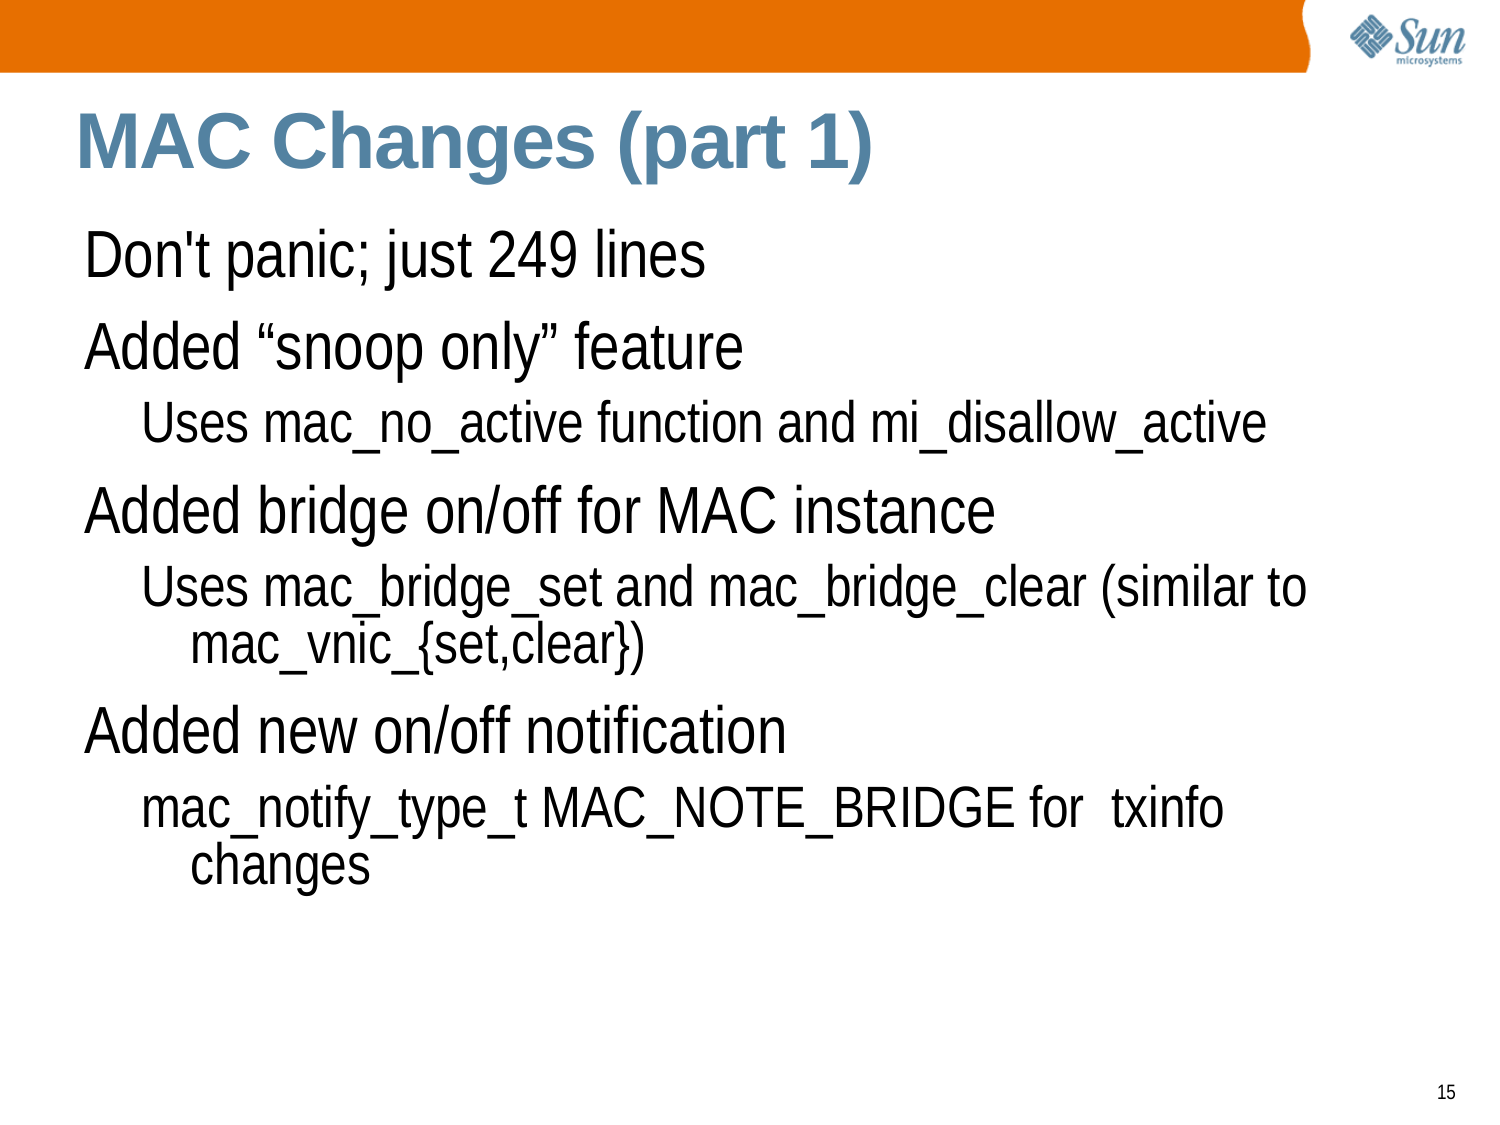

# MAC Changes (part 1)
Don't panic; just 249 lines
Added “snoop only” feature
Uses mac_no_active function and mi_disallow_active
Added bridge on/off for MAC instance
Uses mac_bridge_set and mac_bridge_clear (similar to mac_vnic_{set,clear})
Added new on/off notification
mac_notify_type_t MAC_NOTE_BRIDGE for txinfo changes